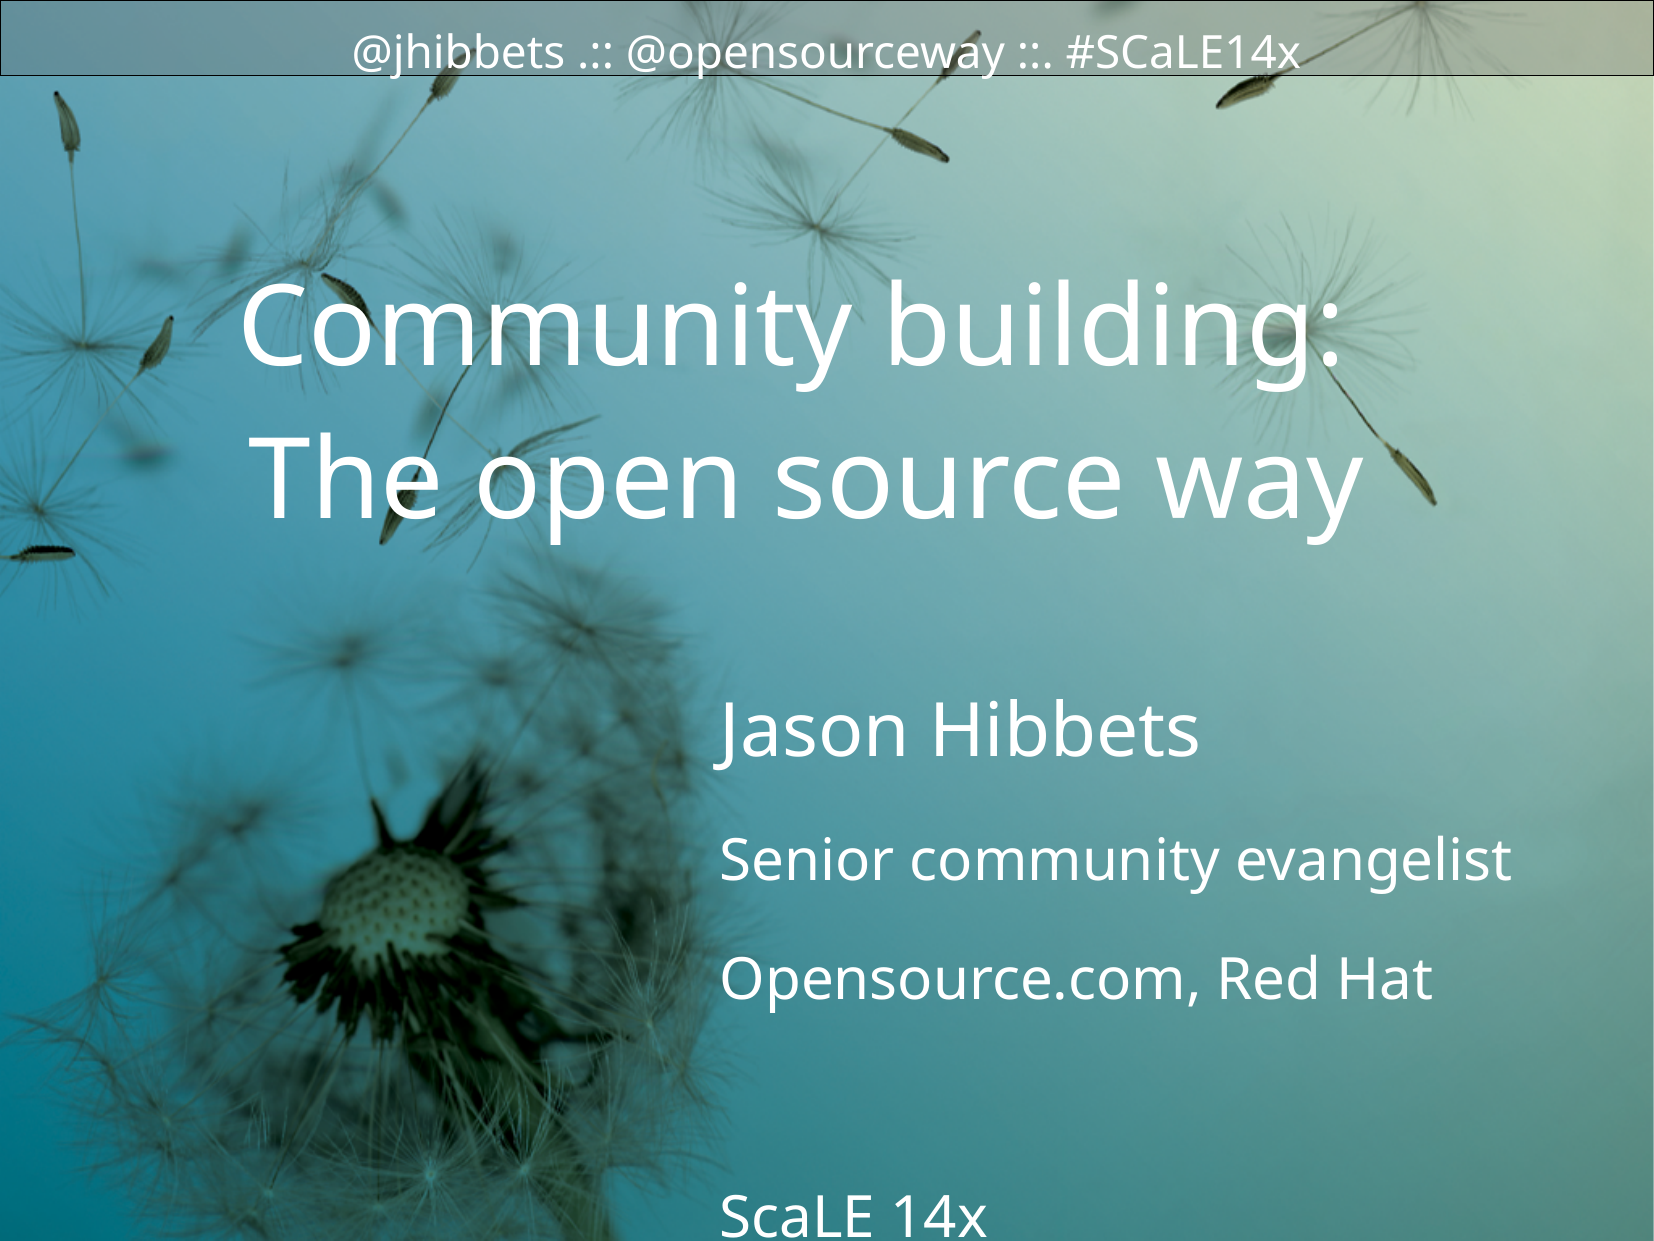

Community building:
The open source way
Jason Hibbets
Senior community evangelist
Opensource.com, Red Hat
ScaLE 14x
January 23, 2016